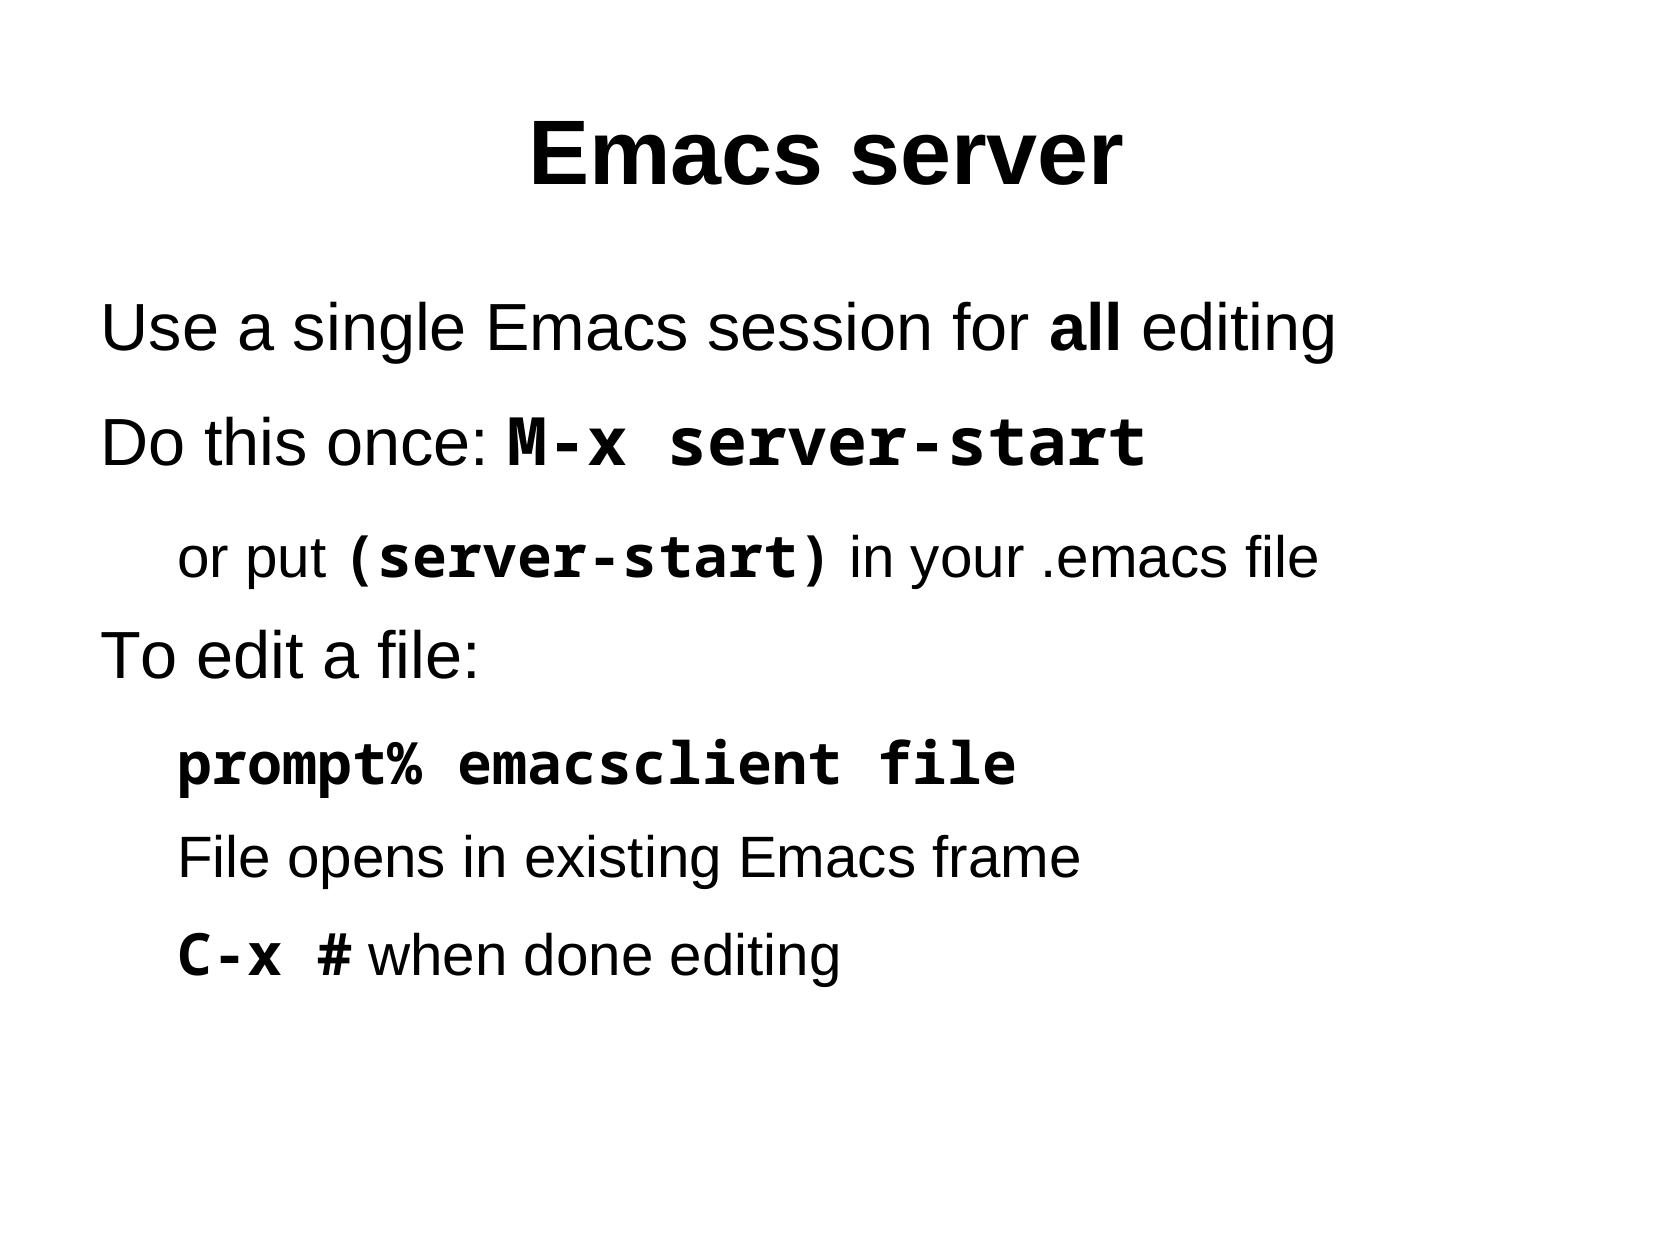

# Emacs server
Use a single Emacs session for all editing
Do this once: M-x server-start
or put (server-start) in your .emacs file
To edit a file:
prompt% emacsclient file
File opens in existing Emacs frame
C-x # when done editing